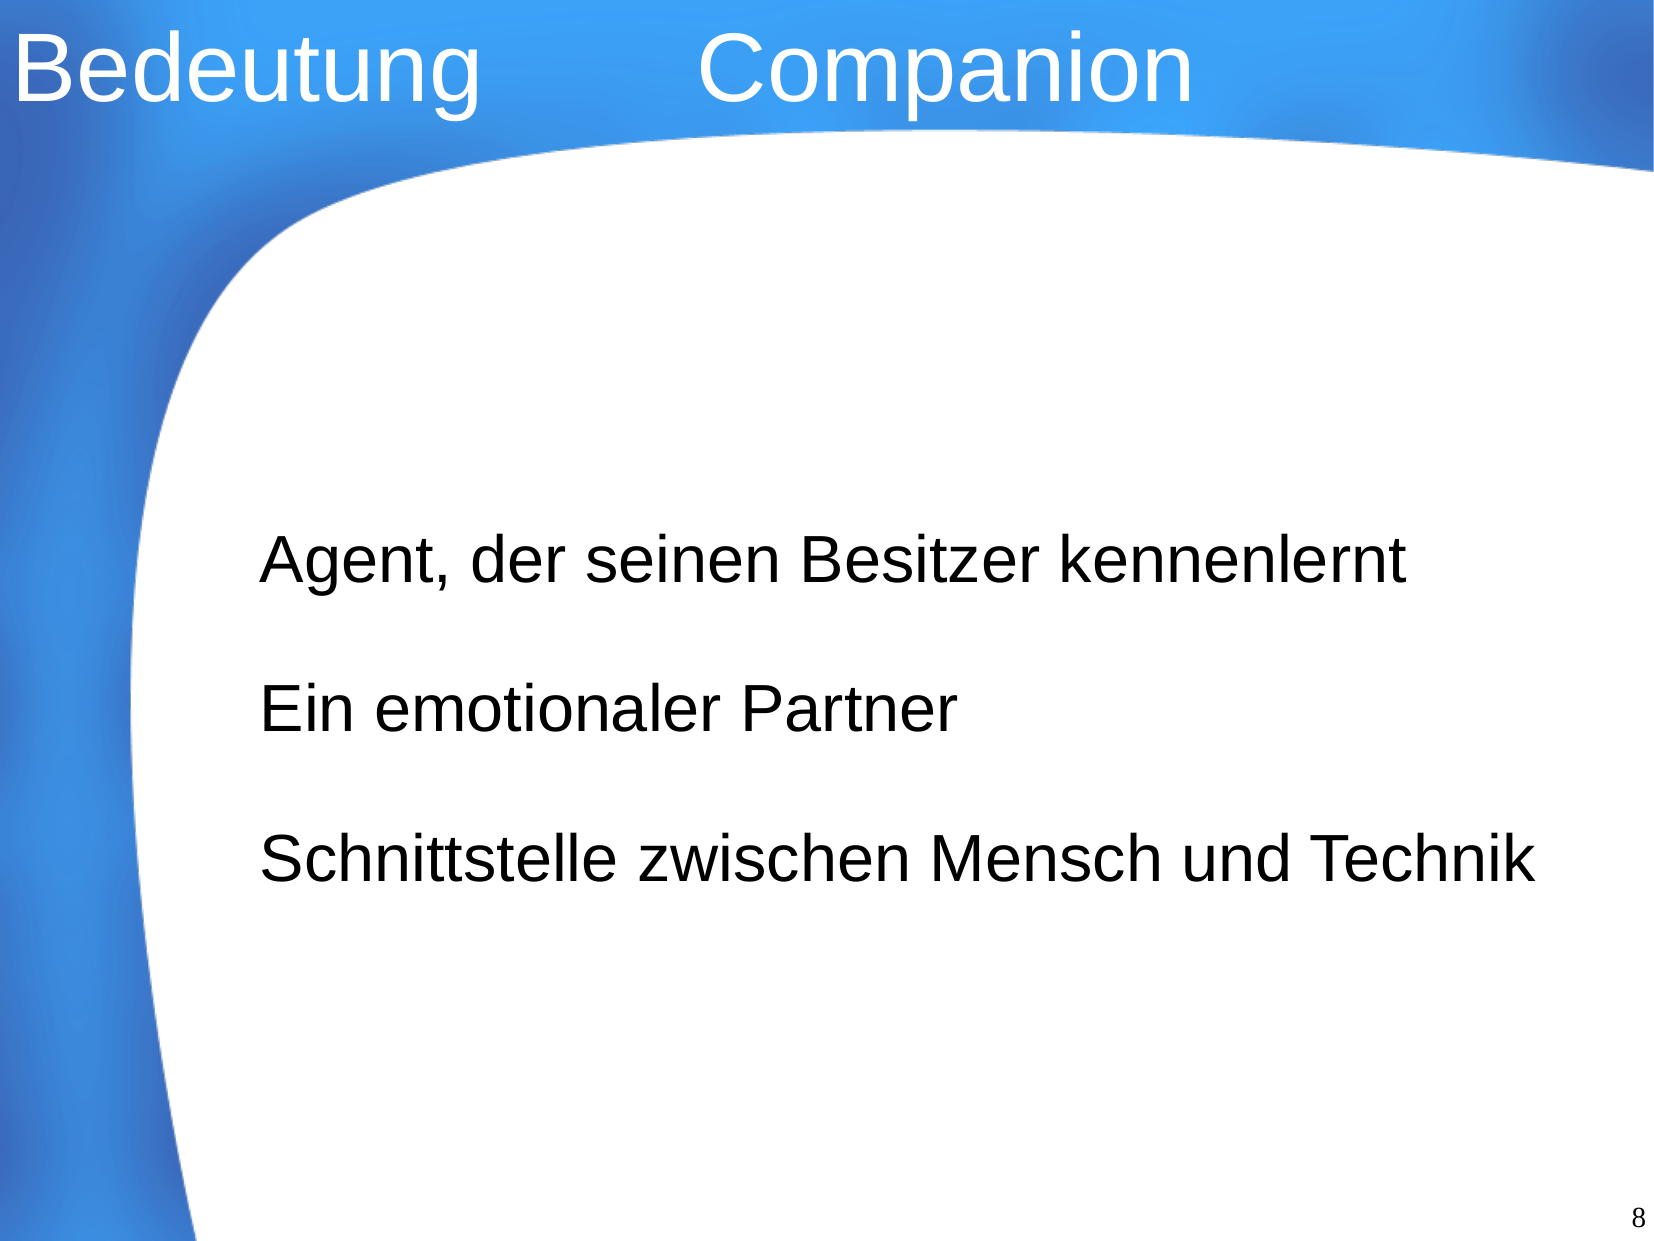

Bedeutung
# Companion
Agent, der seinen Besitzer kennenlernt
Ein emotionaler Partner
Schnittstelle zwischen Mensch und Technik
8